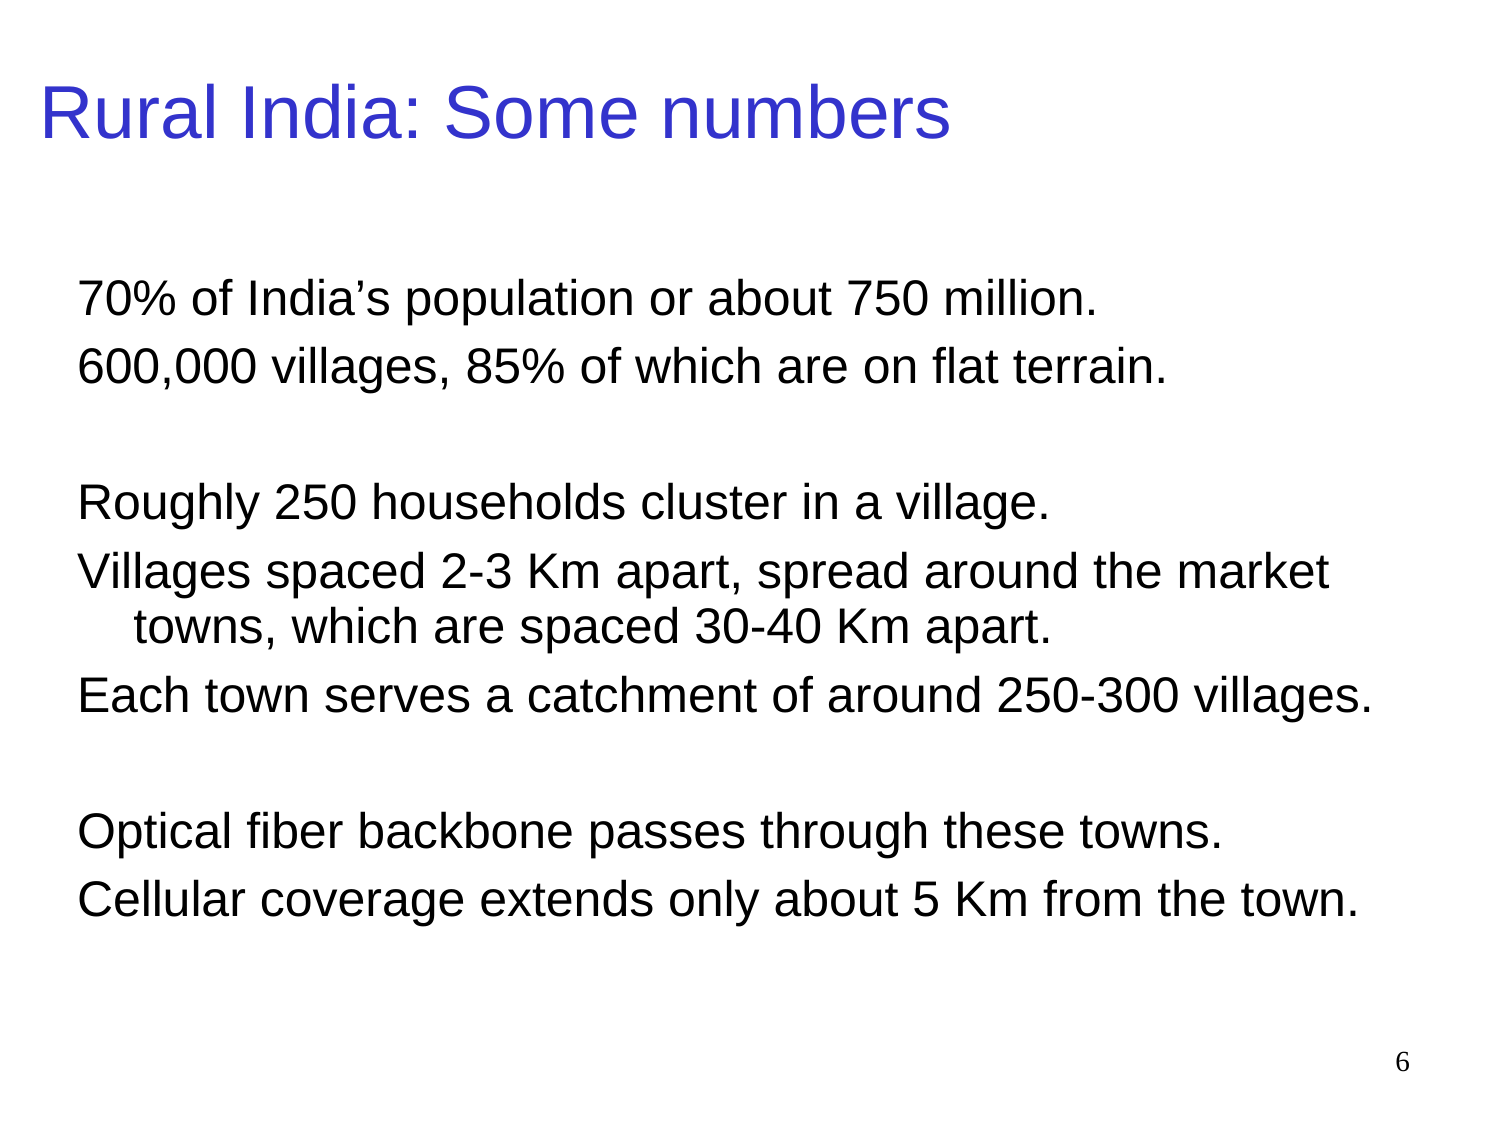

# Rural India: Some numbers
70% of India’s population or about 750 million.
600,000 villages, 85% of which are on flat terrain.
Roughly 250 households cluster in a village.
Villages spaced 2-3 Km apart, spread around the market towns, which are spaced 30-40 Km apart.
Each town serves a catchment of around 250-300 villages.
Optical fiber backbone passes through these towns.
Cellular coverage extends only about 5 Km from the town.
6